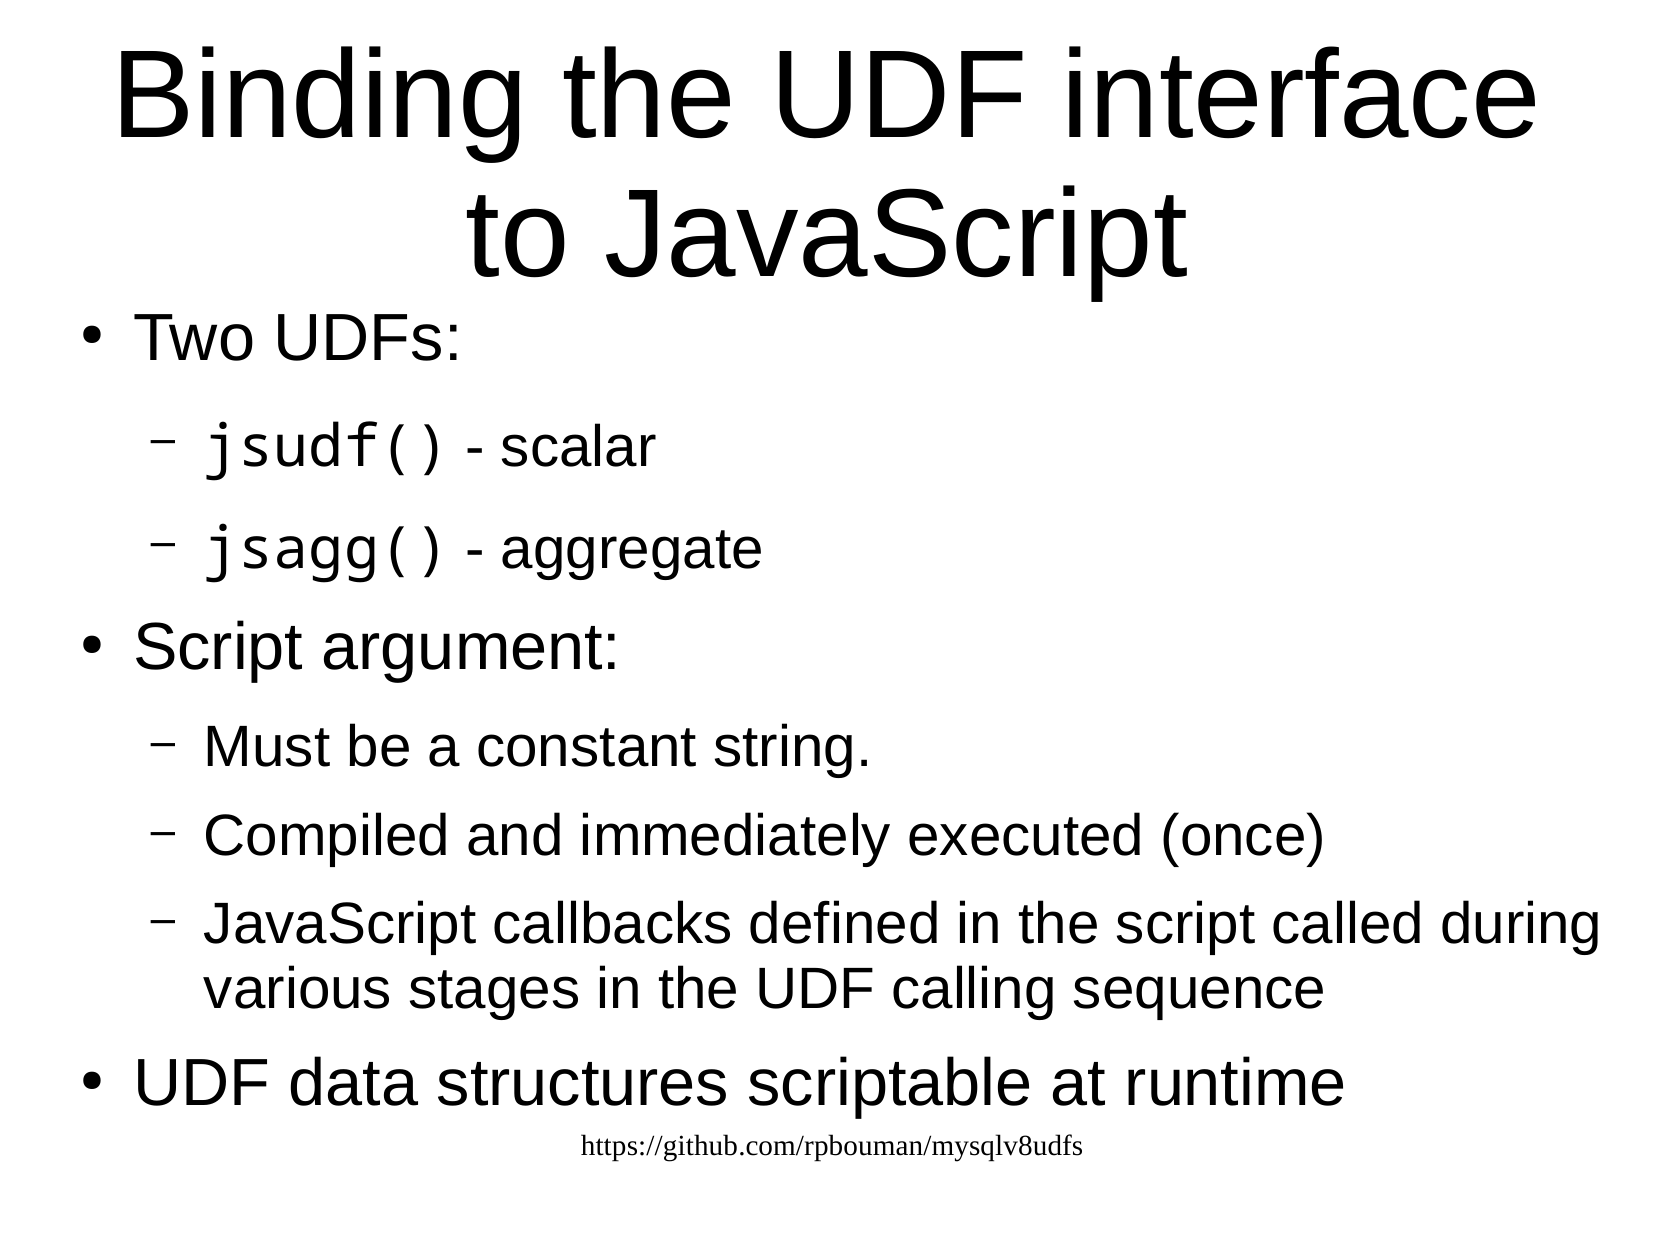

# Binding the UDF interface to JavaScript
Two UDFs:
jsudf() - scalar
jsagg() - aggregate
Script argument:
Must be a constant string.
Compiled and immediately executed (once)
JavaScript callbacks defined in the script called during various stages in the UDF calling sequence
UDF data structures scriptable at runtime